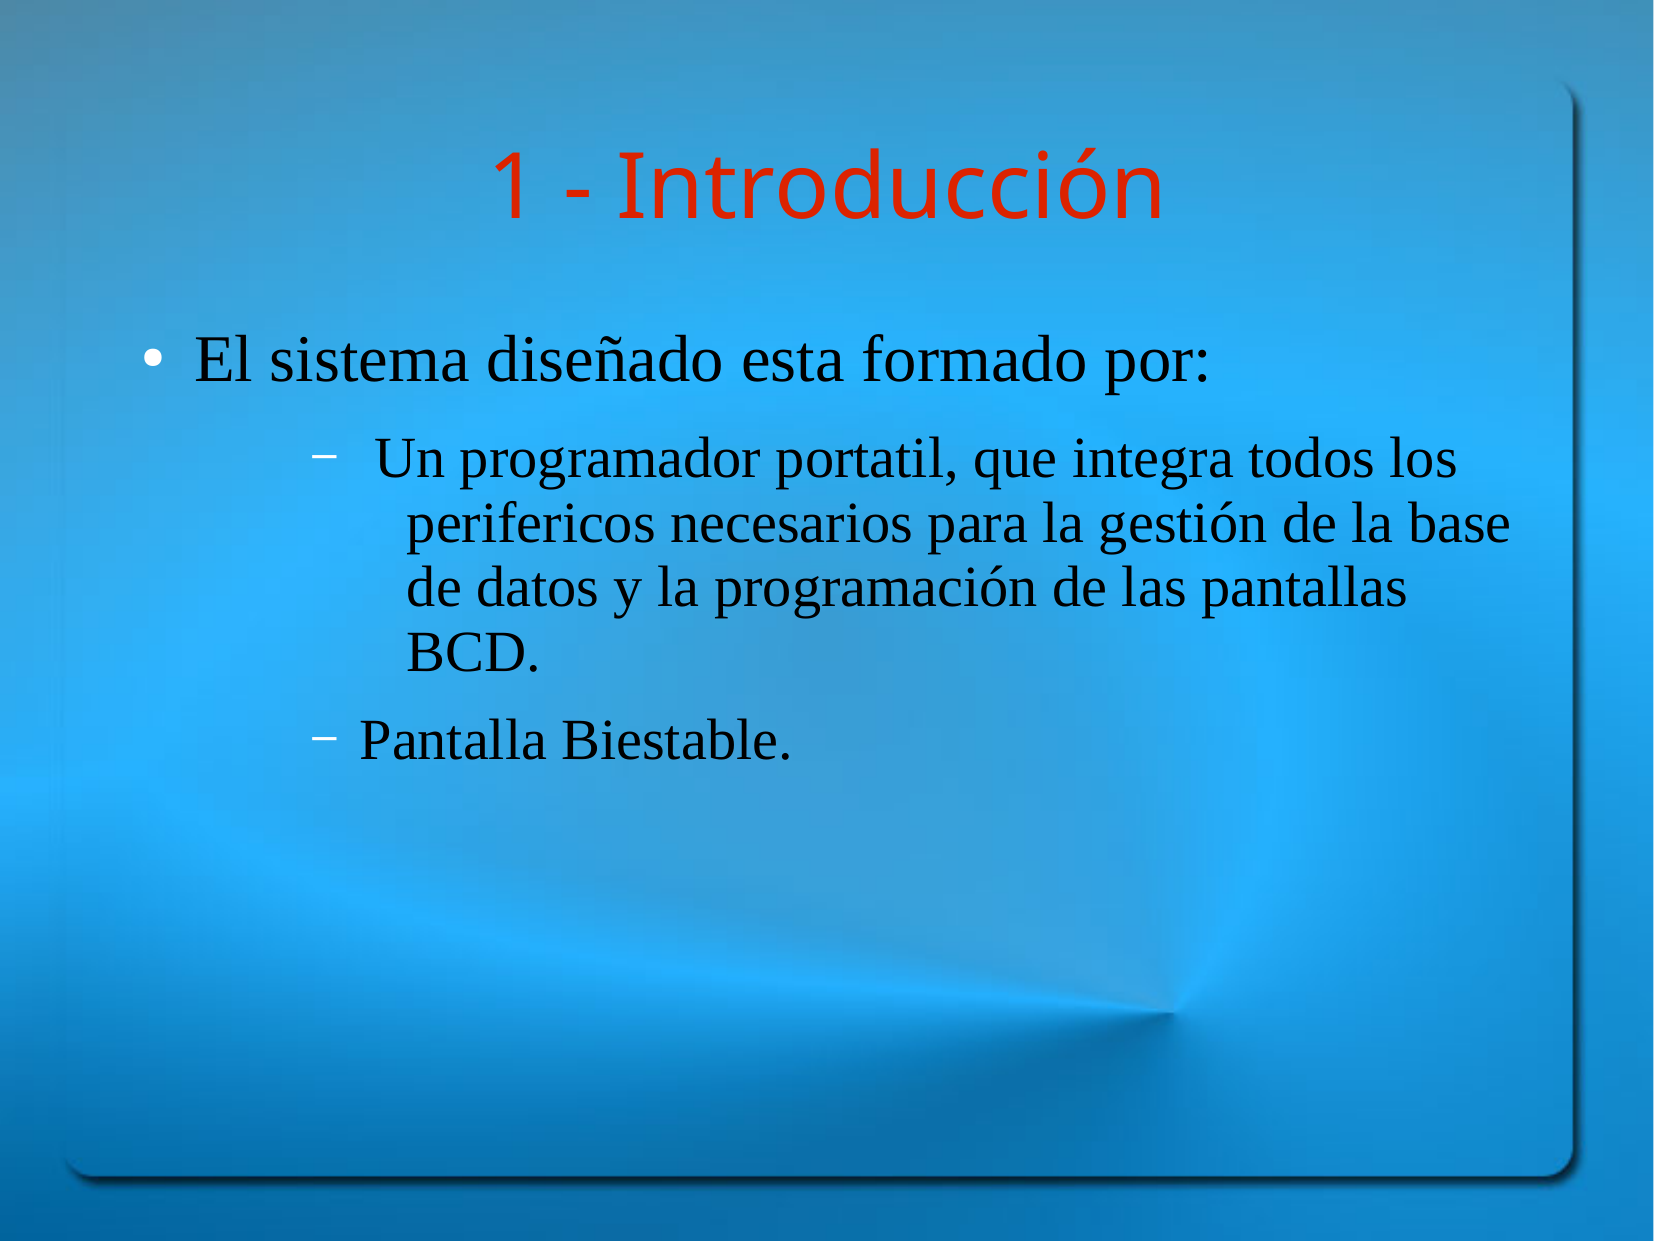

# 1 - Introducción
El sistema diseñado esta formado por:
 Un programador portatil, que integra todos los perifericos necesarios para la gestión de la base de datos y la programación de las pantallas BCD.
Pantalla Biestable.